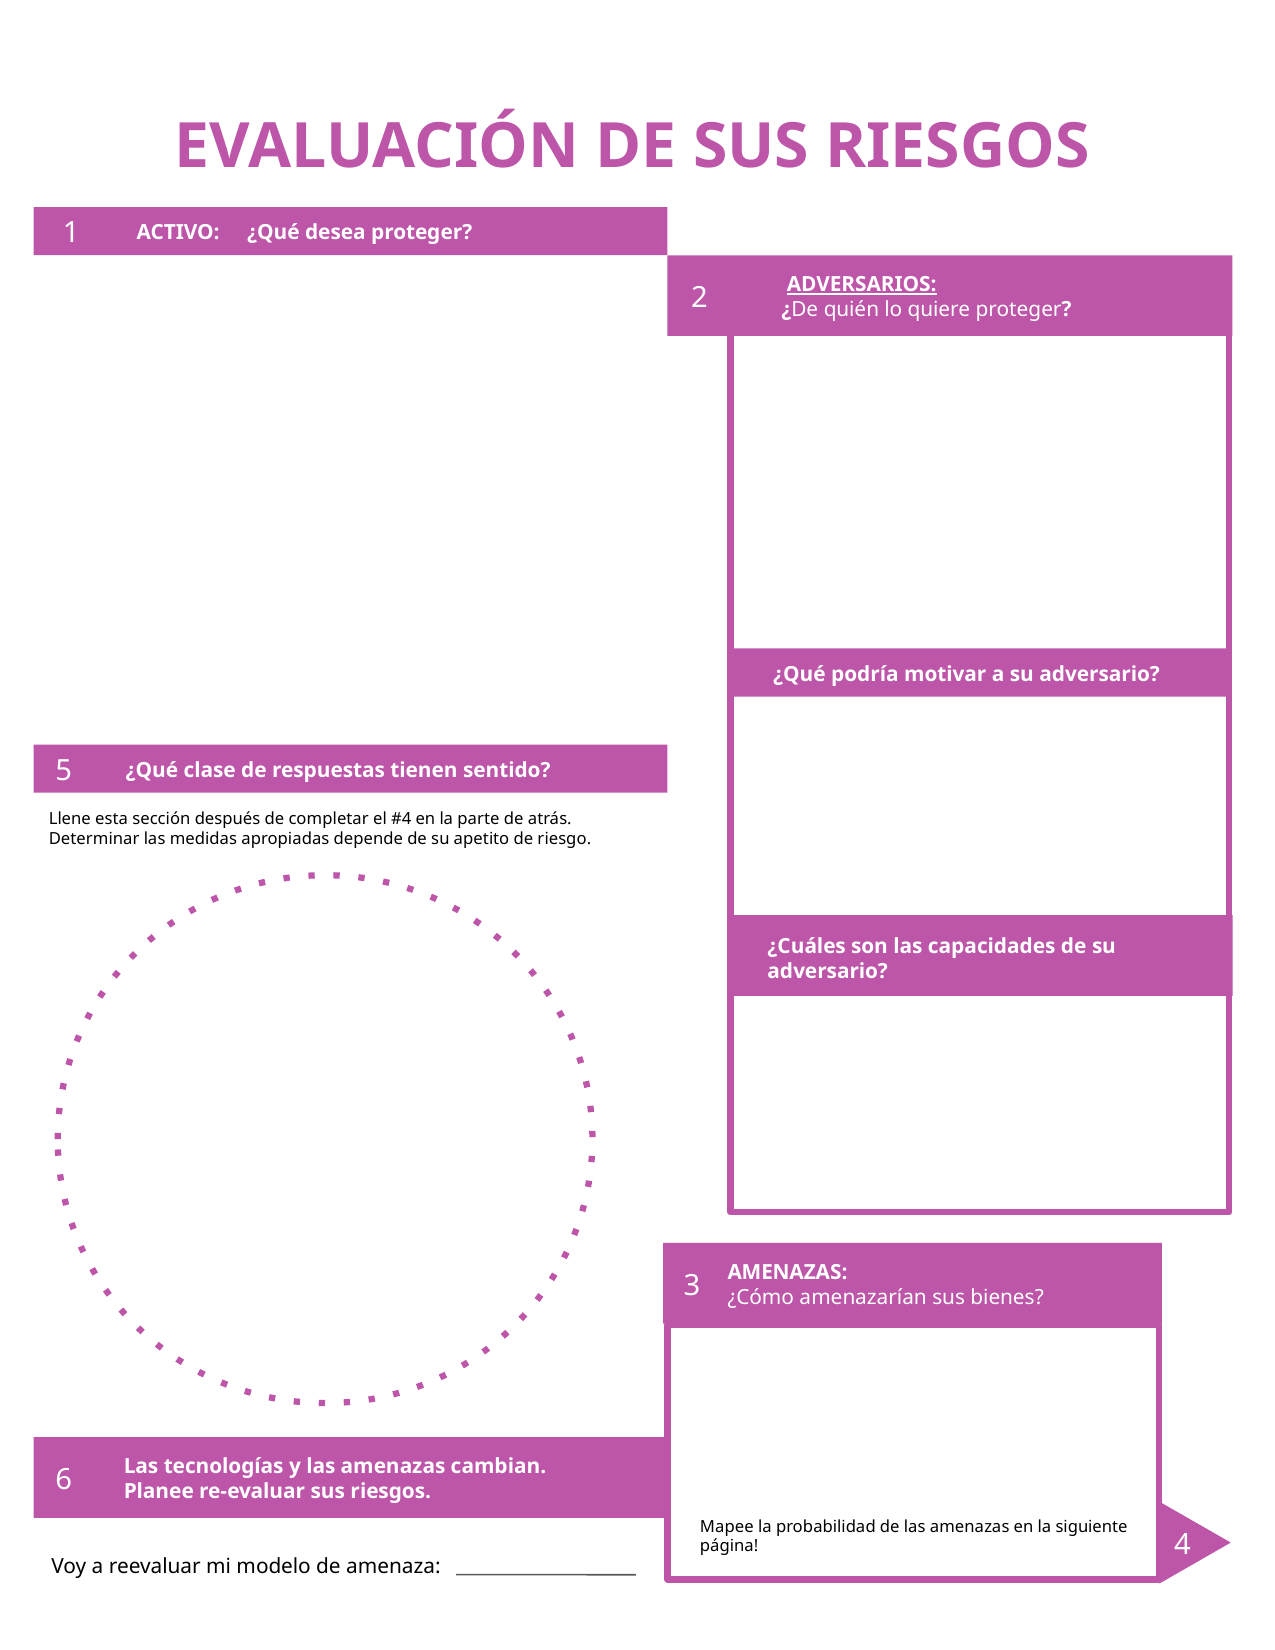

EVALUACIÓN DE SUS RIESGOS
 ACTIVO: ¿Qué desea proteger?
 1
 ADVERSARIOS:
 ¿De quién lo quiere proteger?
 2
 ¿Qué podría motivar a su adversario?
 ¿Qué clase de respuestas tienen sentido?
5
Llene esta sección después de completar el #4 en la parte de atrás.
Determinar las medidas apropiadas depende de su apetito de riesgo.
¿Cuáles son las capacidades de su adversario?
 AMENAZAS:
 ¿Cómo amenazarían sus bienes?
3
 3
3
Las tecnologías y las amenazas cambian.
Planee re-evaluar sus riesgos.
6
Mapee la probabilidad de las amenazas en la siguiente página!
4
Voy a reevaluar mi modelo de amenaza: